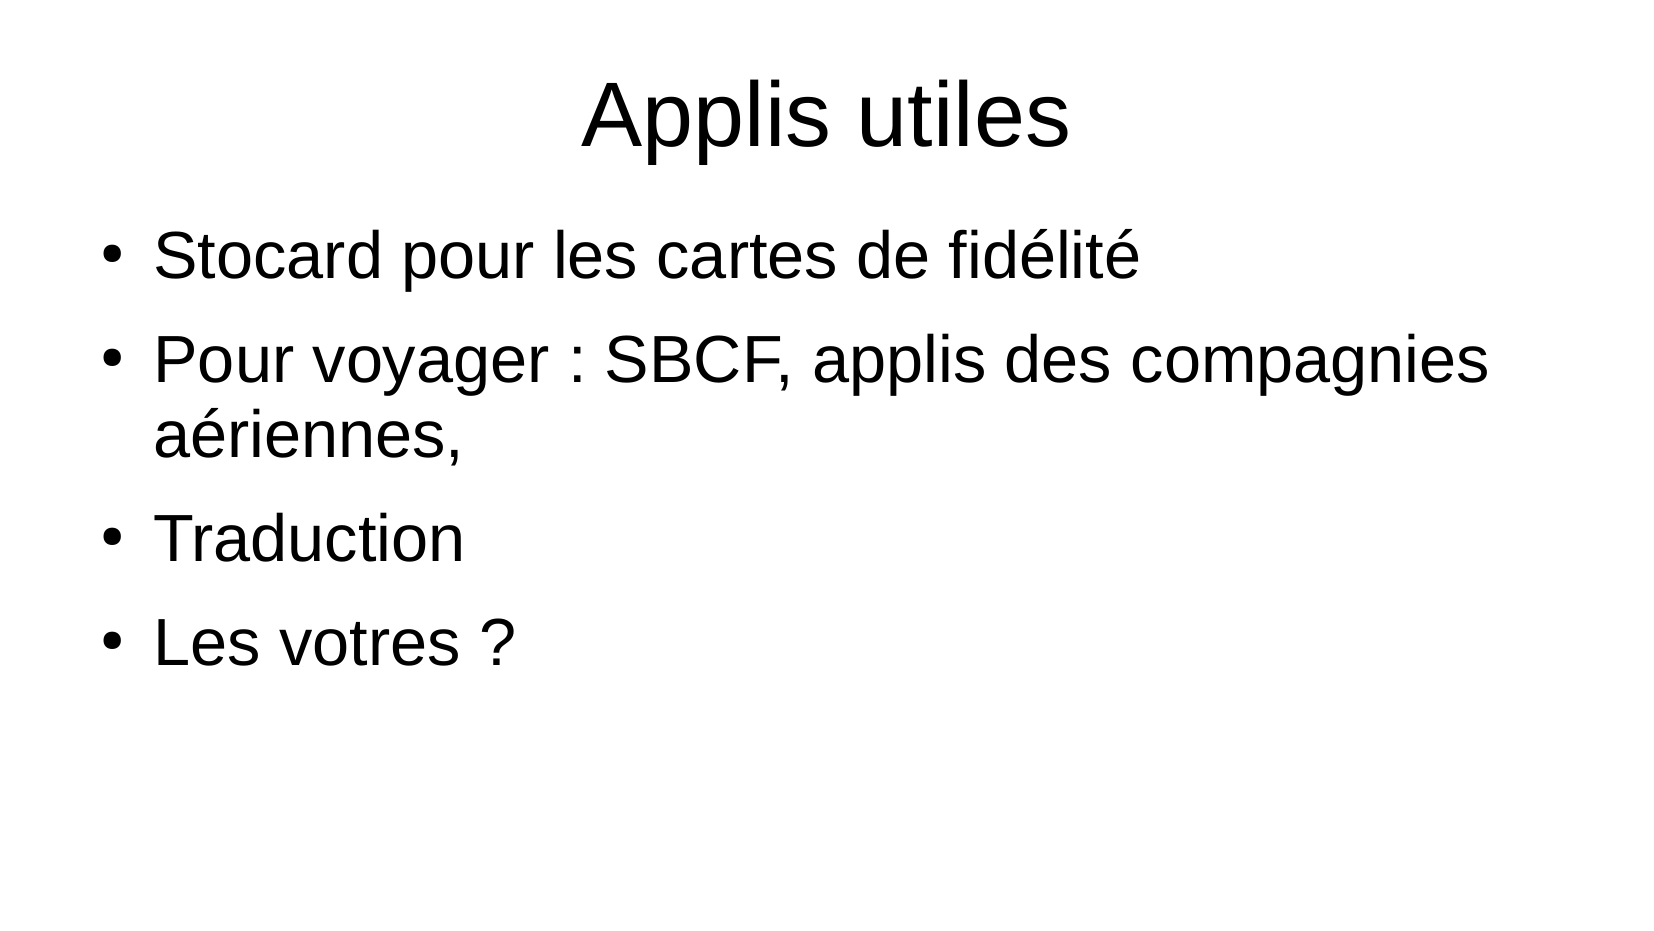

# Applis utiles
Stocard pour les cartes de fidélité
Pour voyager : SBCF, applis des compagnies aériennes,
Traduction
Les votres ?